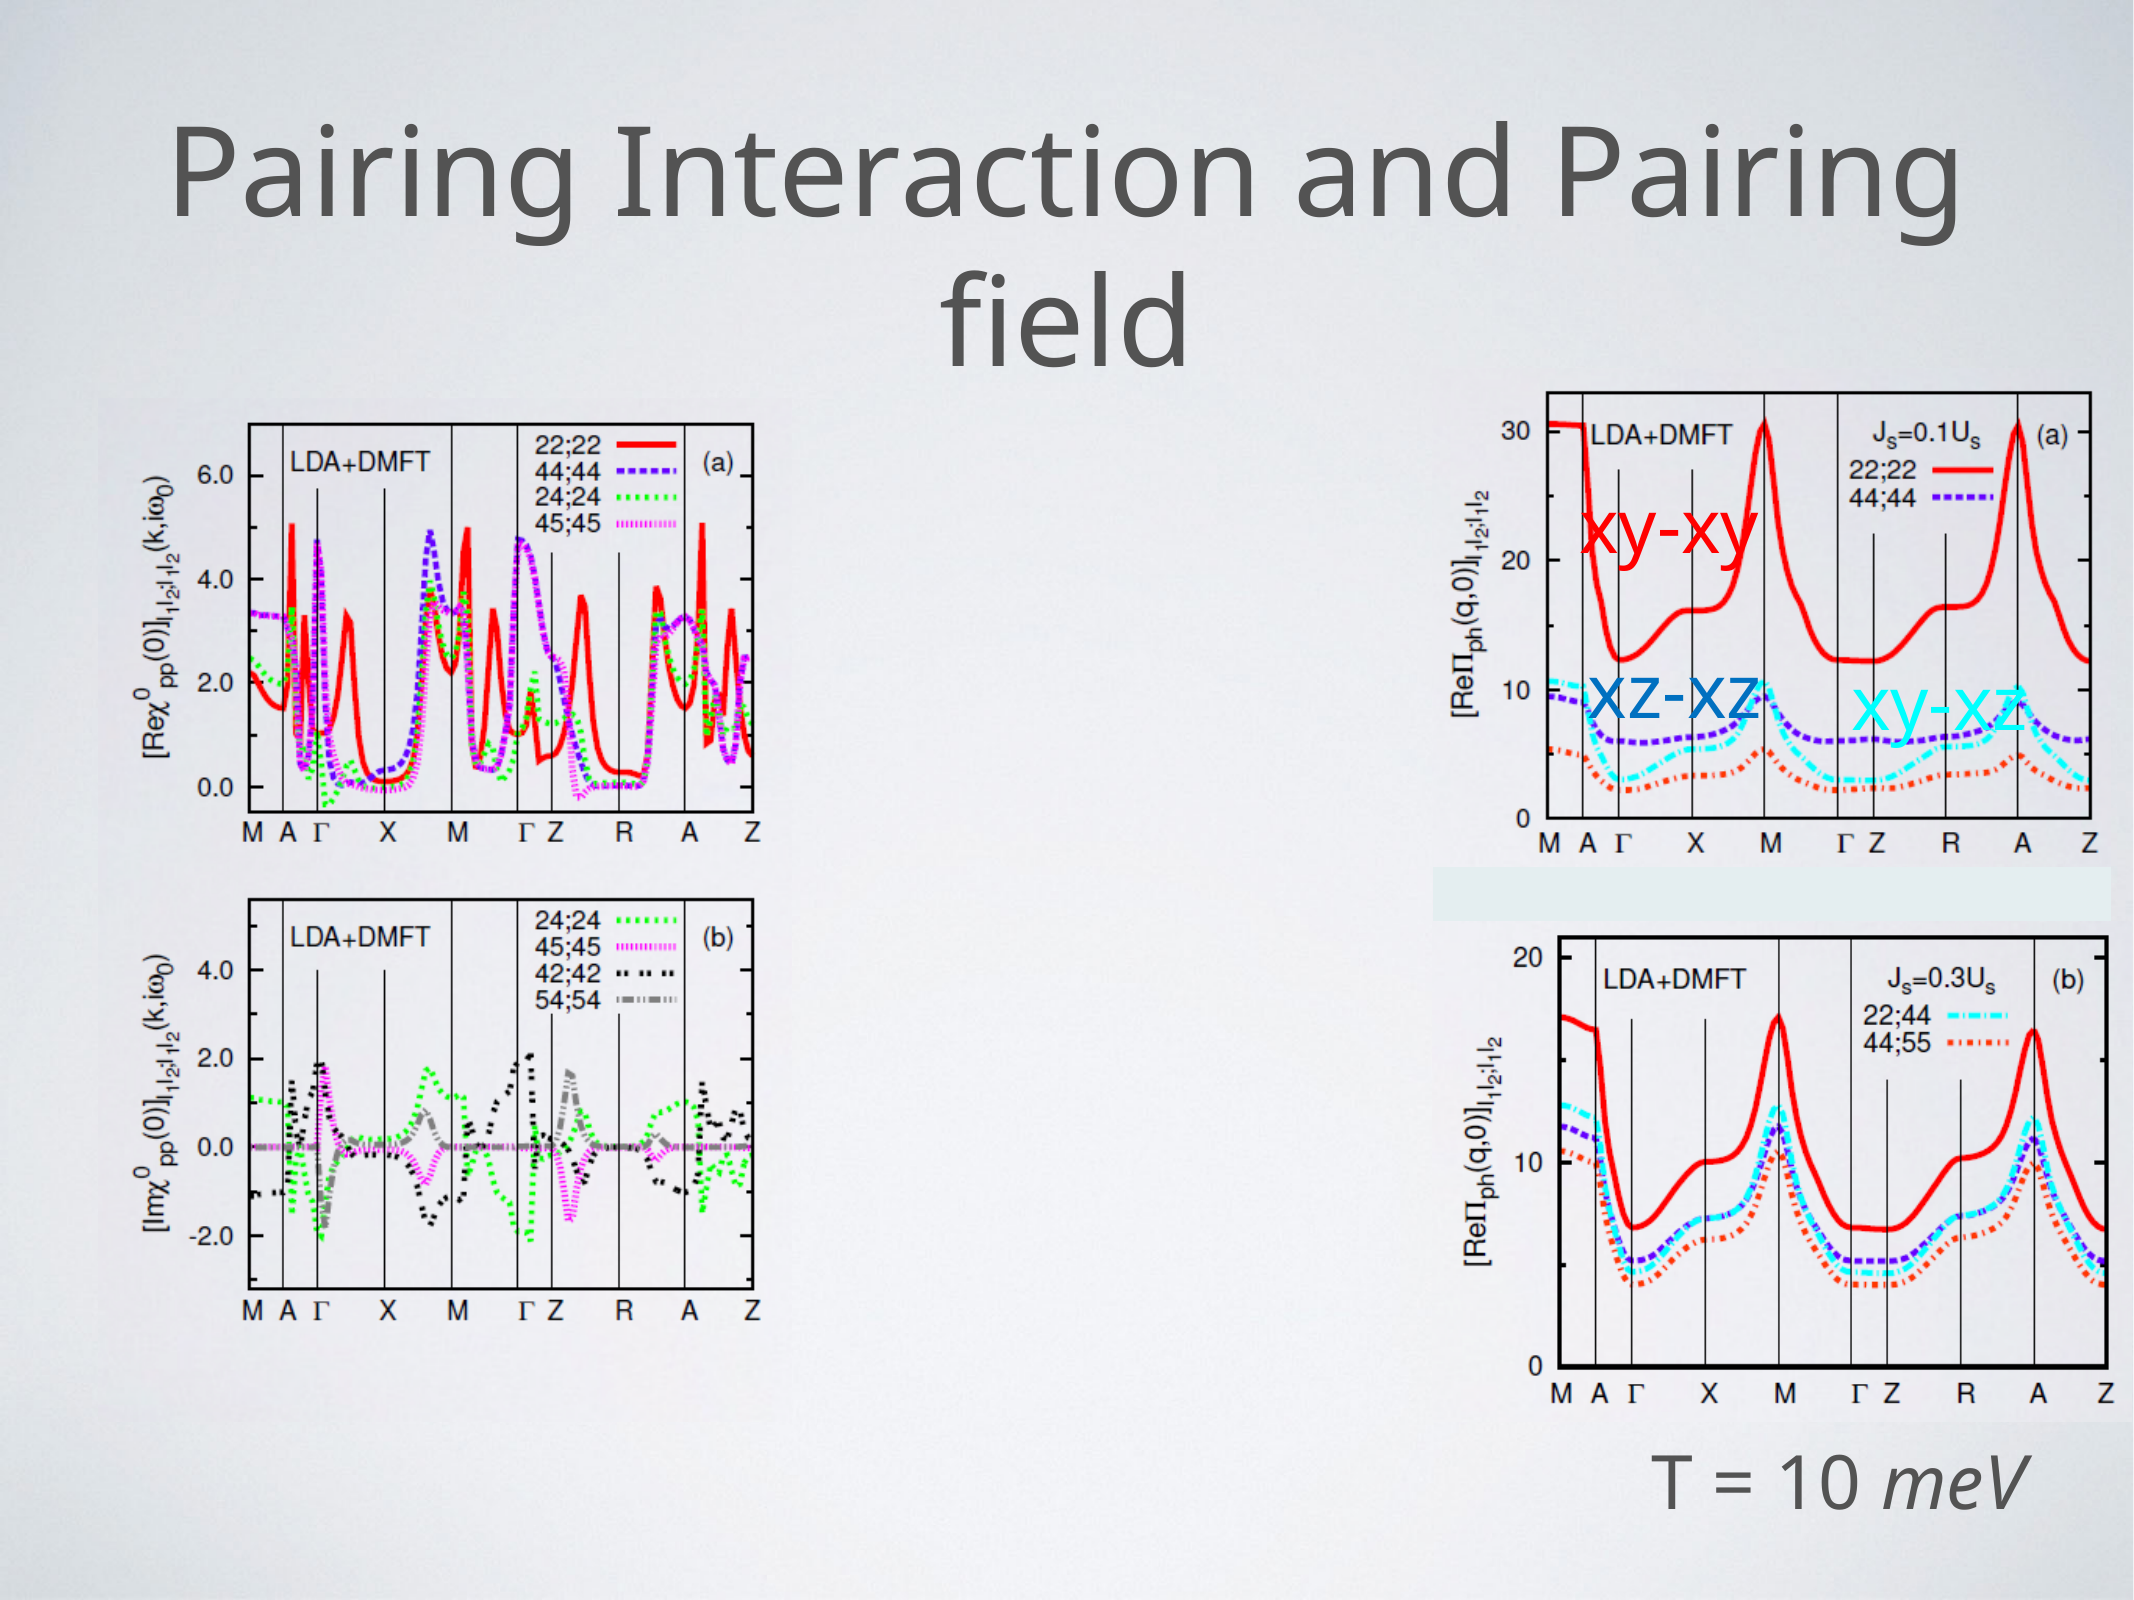

# Pairing Interaction and Pairing field
xy-xy
xz-xz
xy-xz
T = 10 meV